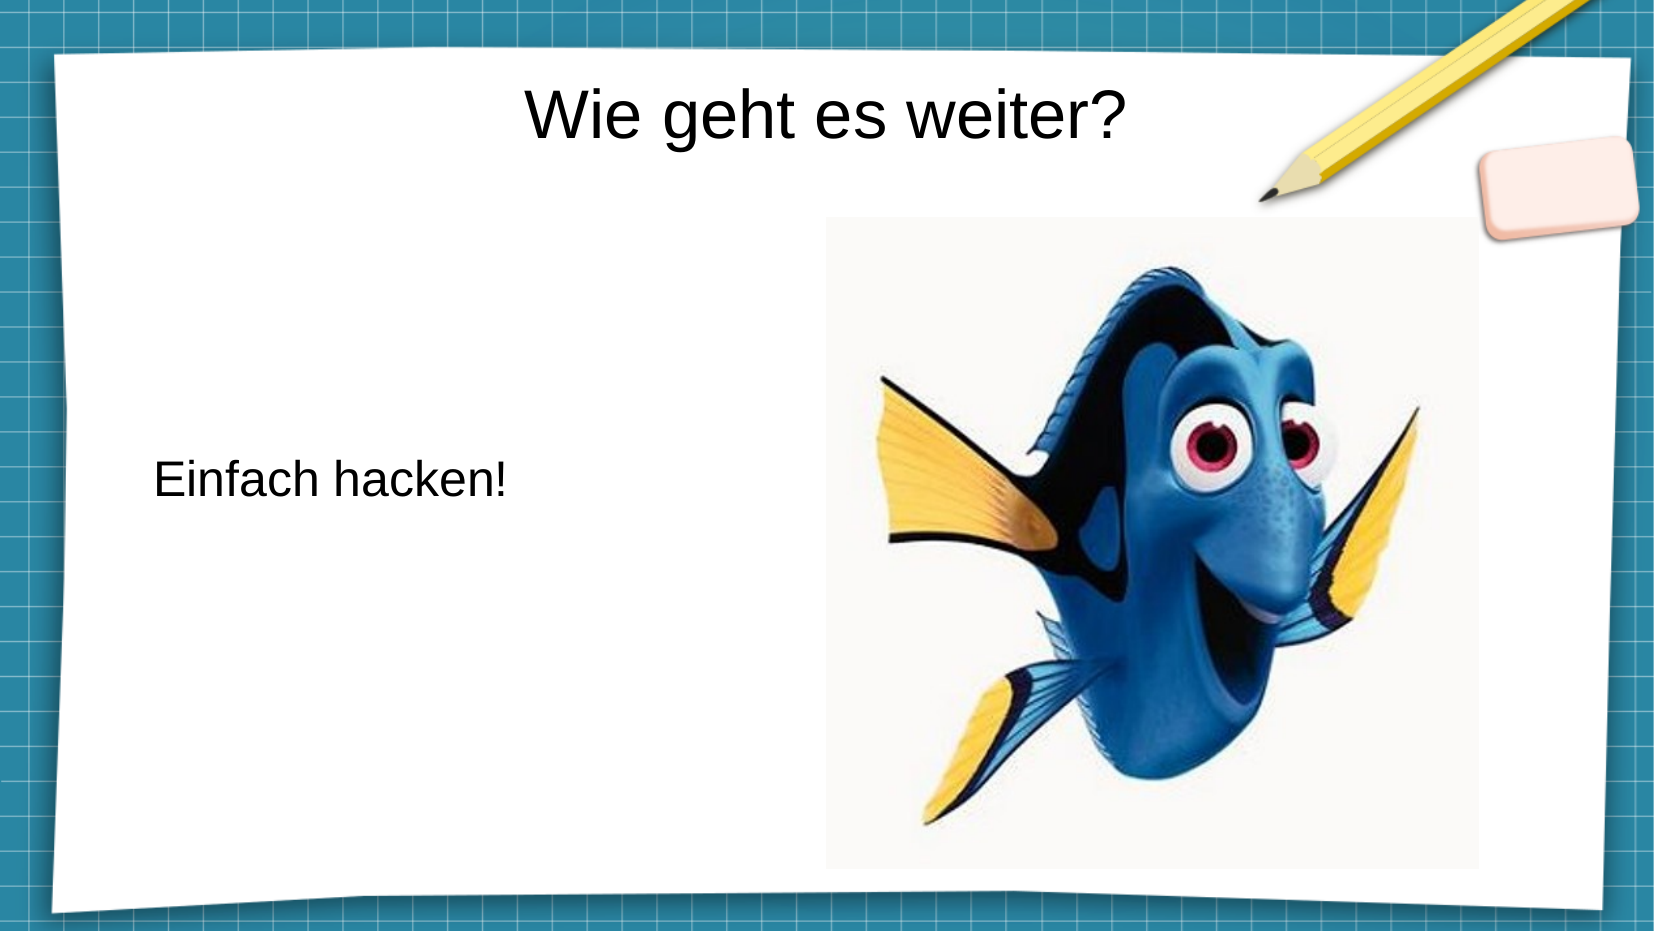

# Wie geht es weiter?
Einfach hacken!